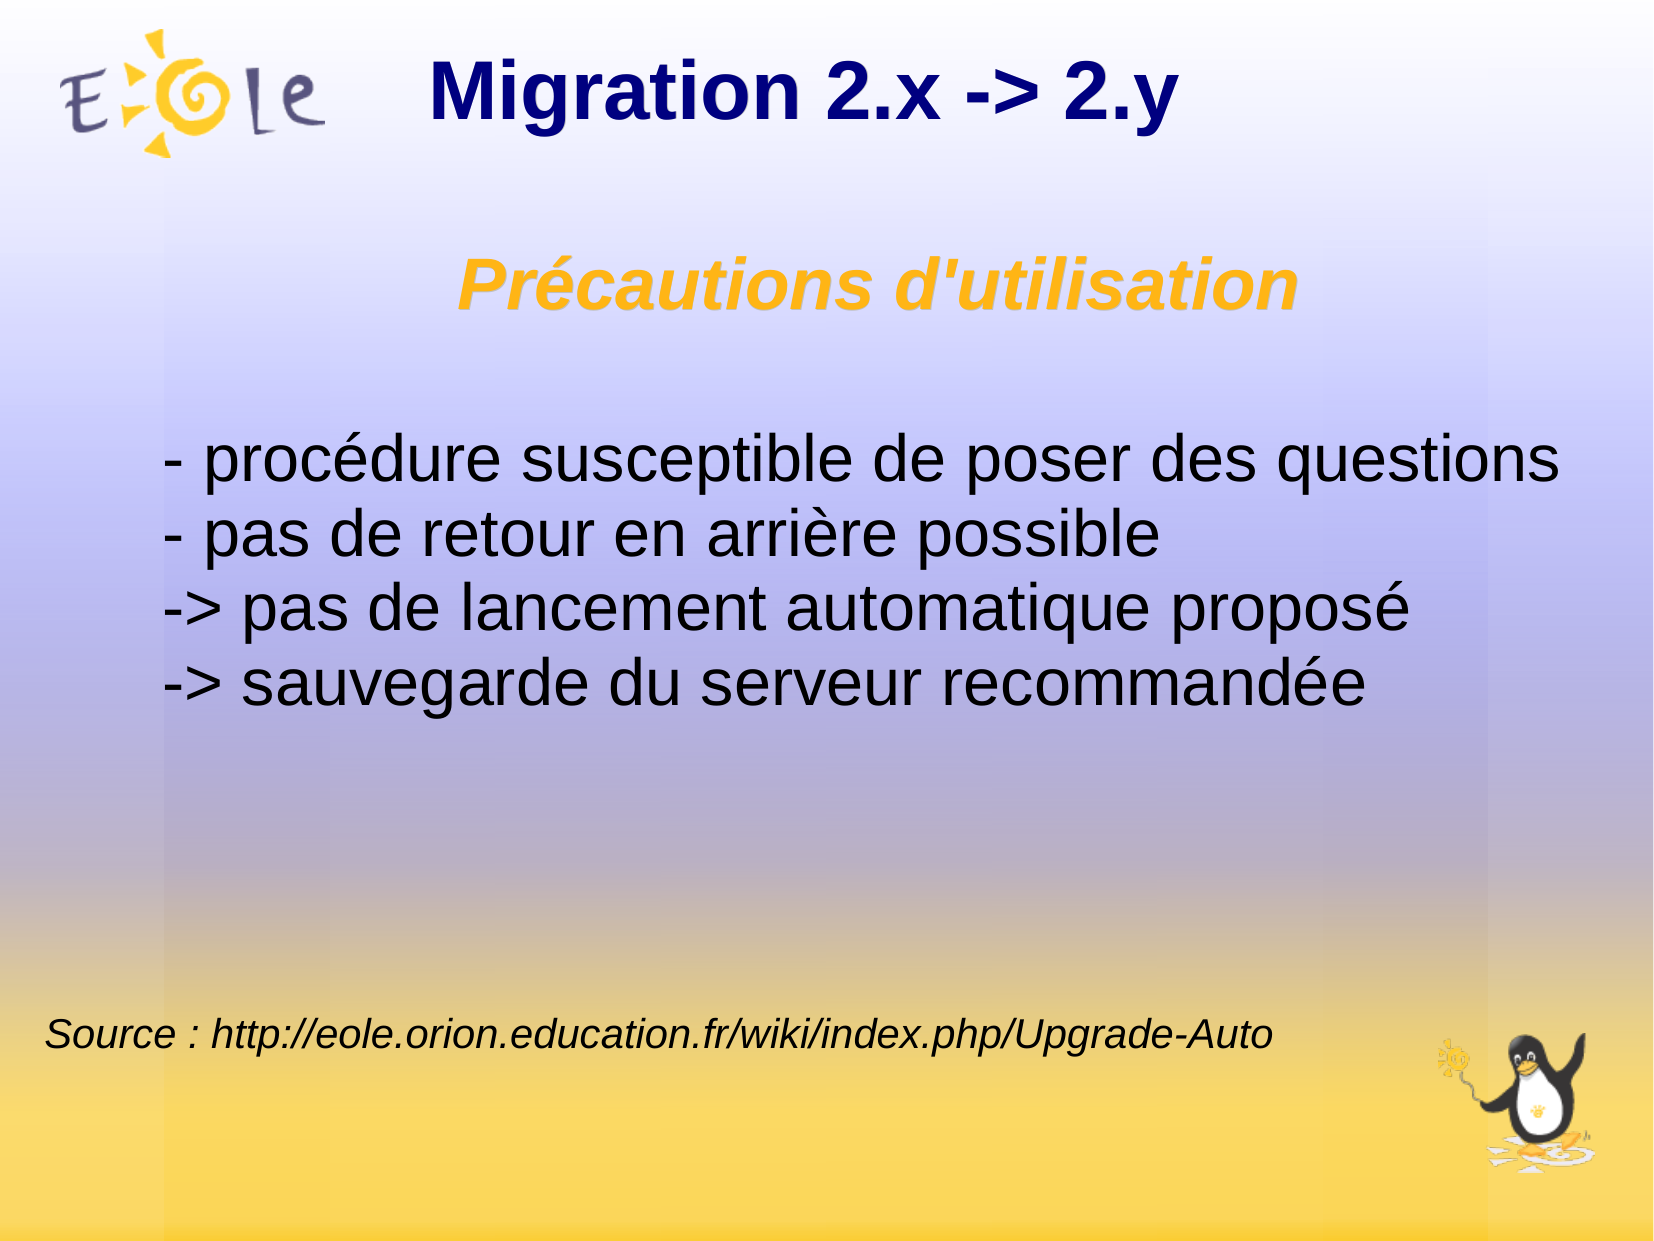

Migration 2.x -> 2.y
Précautions d'utilisation
- procédure susceptible de poser des questions
- pas de retour en arrière possible
-> pas de lancement automatique proposé
-> sauvegarde du serveur recommandée
Source : http://eole.orion.education.fr/wiki/index.php/Upgrade-Auto